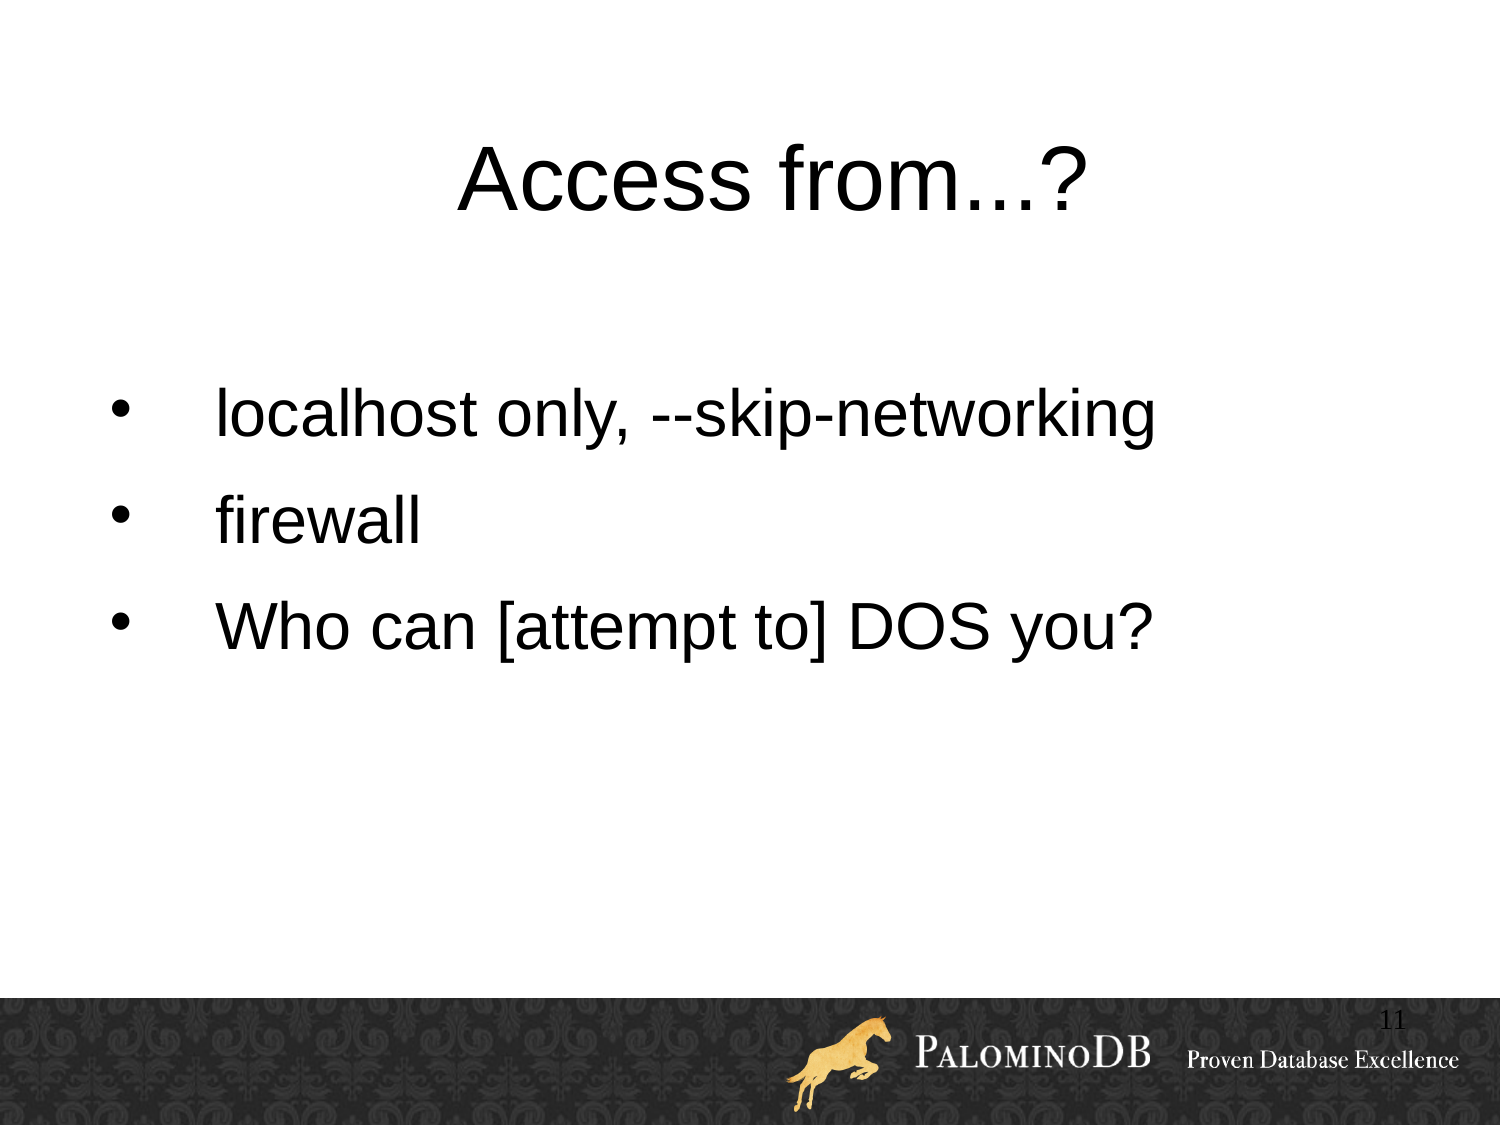

# Access from...?
localhost only, --skip-networking
firewall
Who can [attempt to] DOS you?